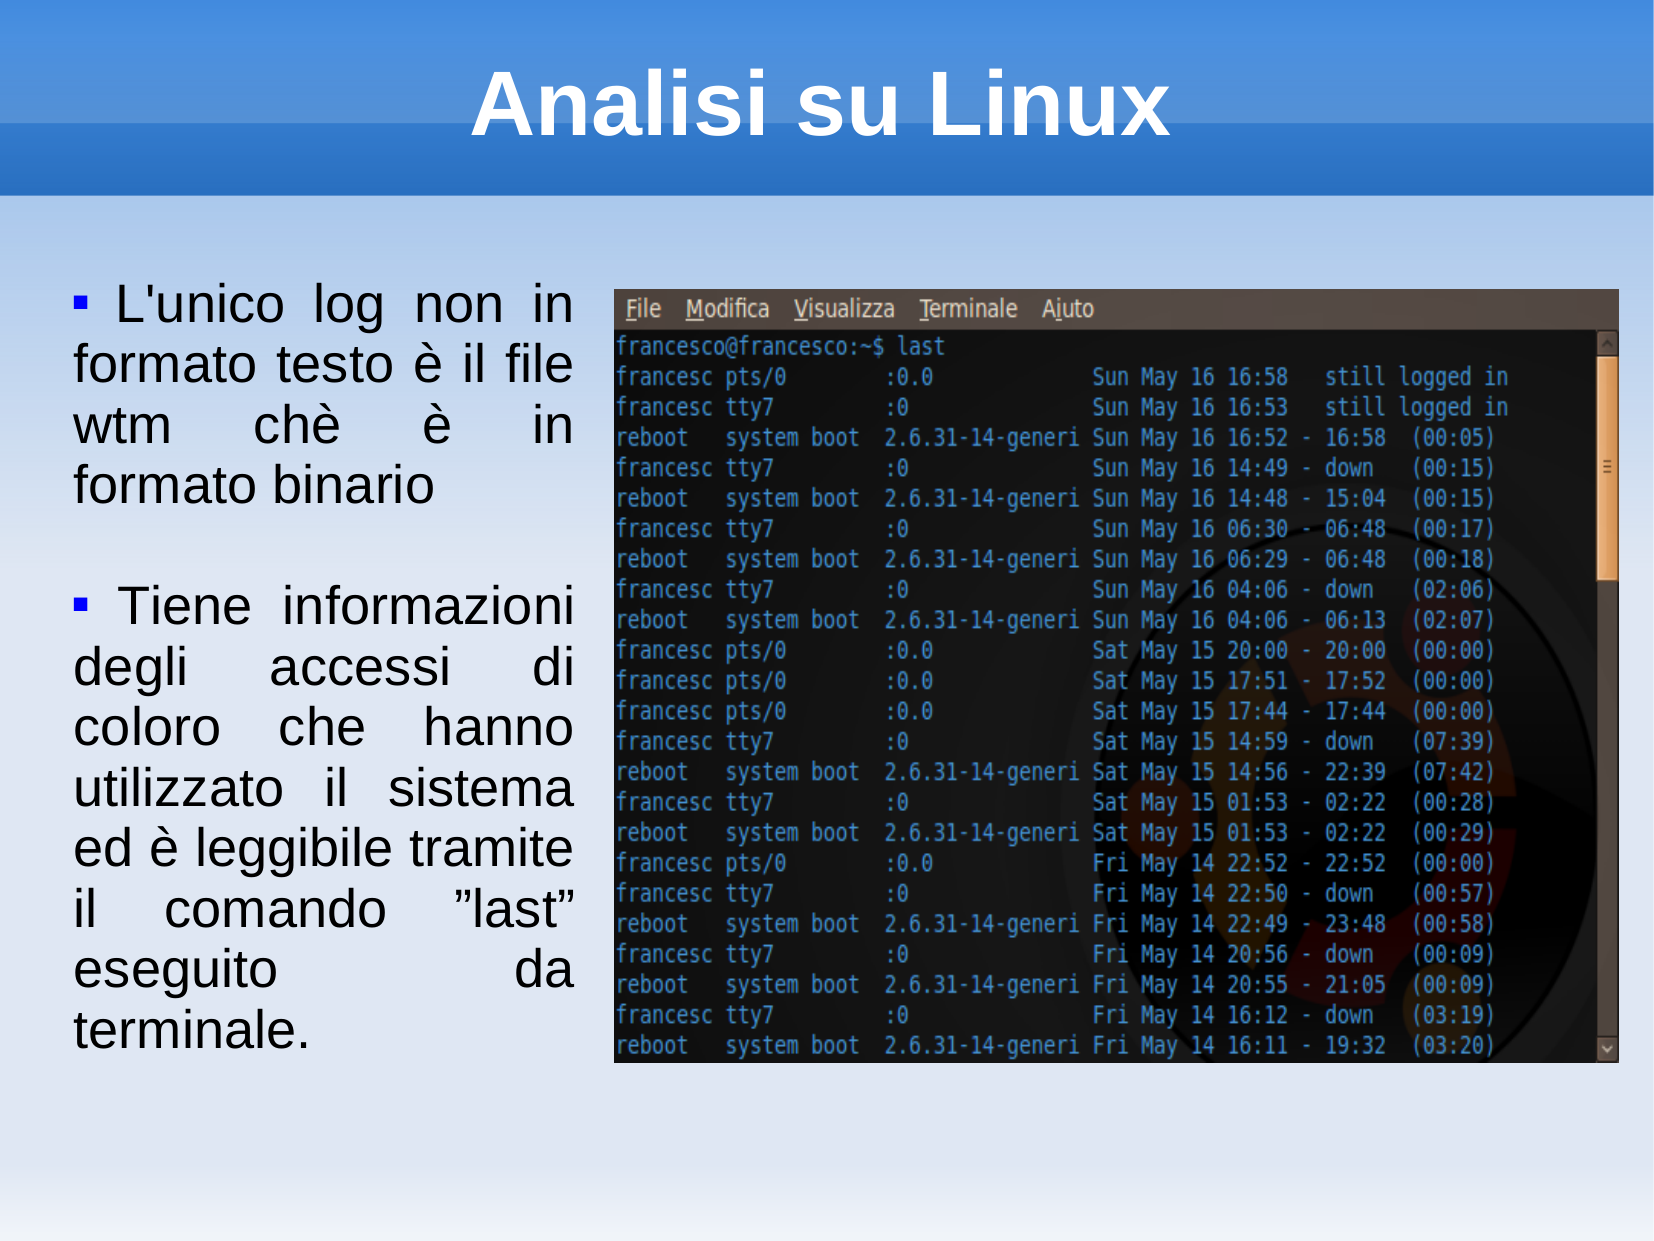

# Analisi su Linux
 L'unico log non in formato testo è il file wtm chè è in formato binario
 Tiene informazioni degli accessi di coloro che hanno utilizzato il sistema ed è leggibile tramite il comando ”last” eseguito da terminale.